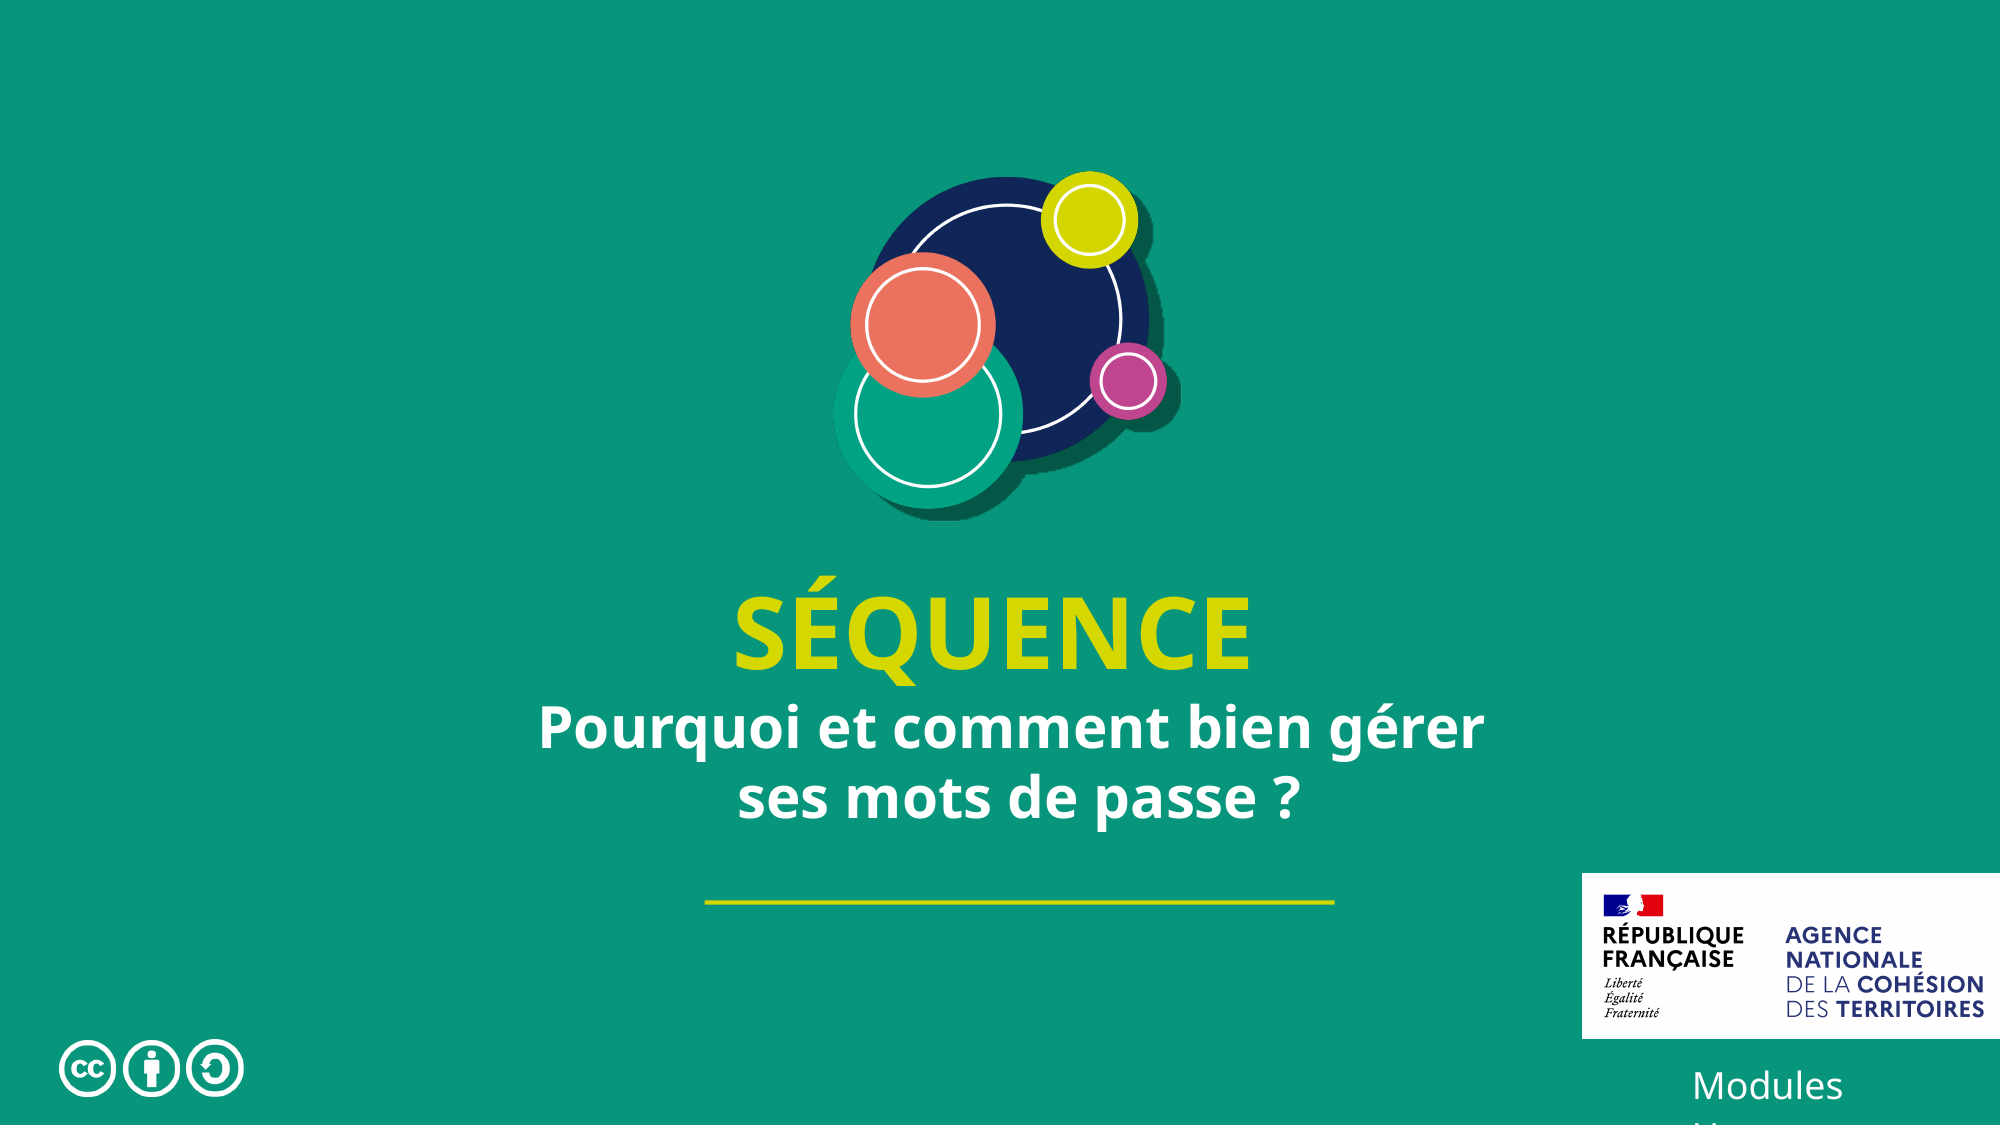

SÉQUENCE
Pourquoi et comment bien gérer
ses mots de passe ?
Modules Usagers